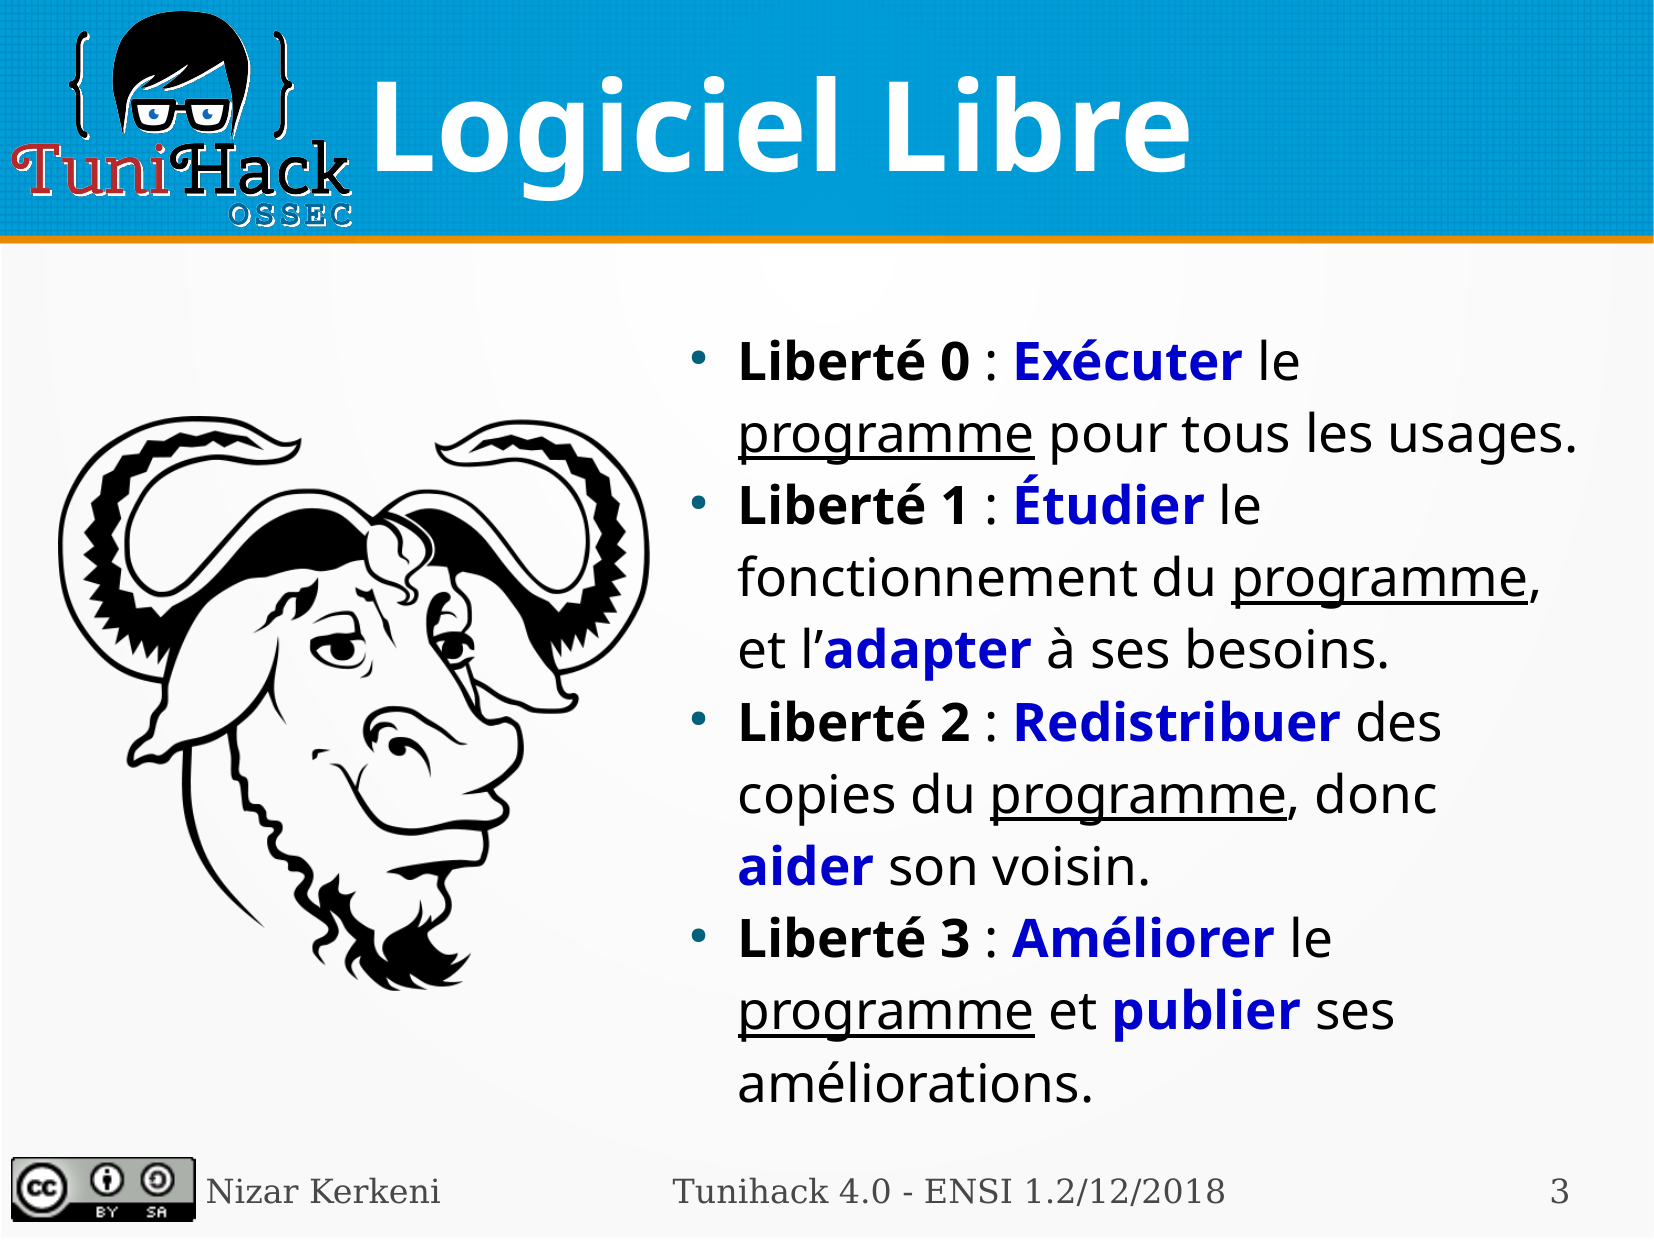

# Logiciel Libre
Liberté 0 : Exécuter le programme pour tous les usages.
Liberté 1 : Étudier le fonctionnement du programme, et l’adapter à ses besoins.
Liberté 2 : Redistribuer des copies du programme, donc aider son voisin.
Liberté 3 : Améliorer le programme et publier ses améliorations.
 Nizar Kerkeni
Tunihack 4.0 - ENSI 1.2/12/2018
3